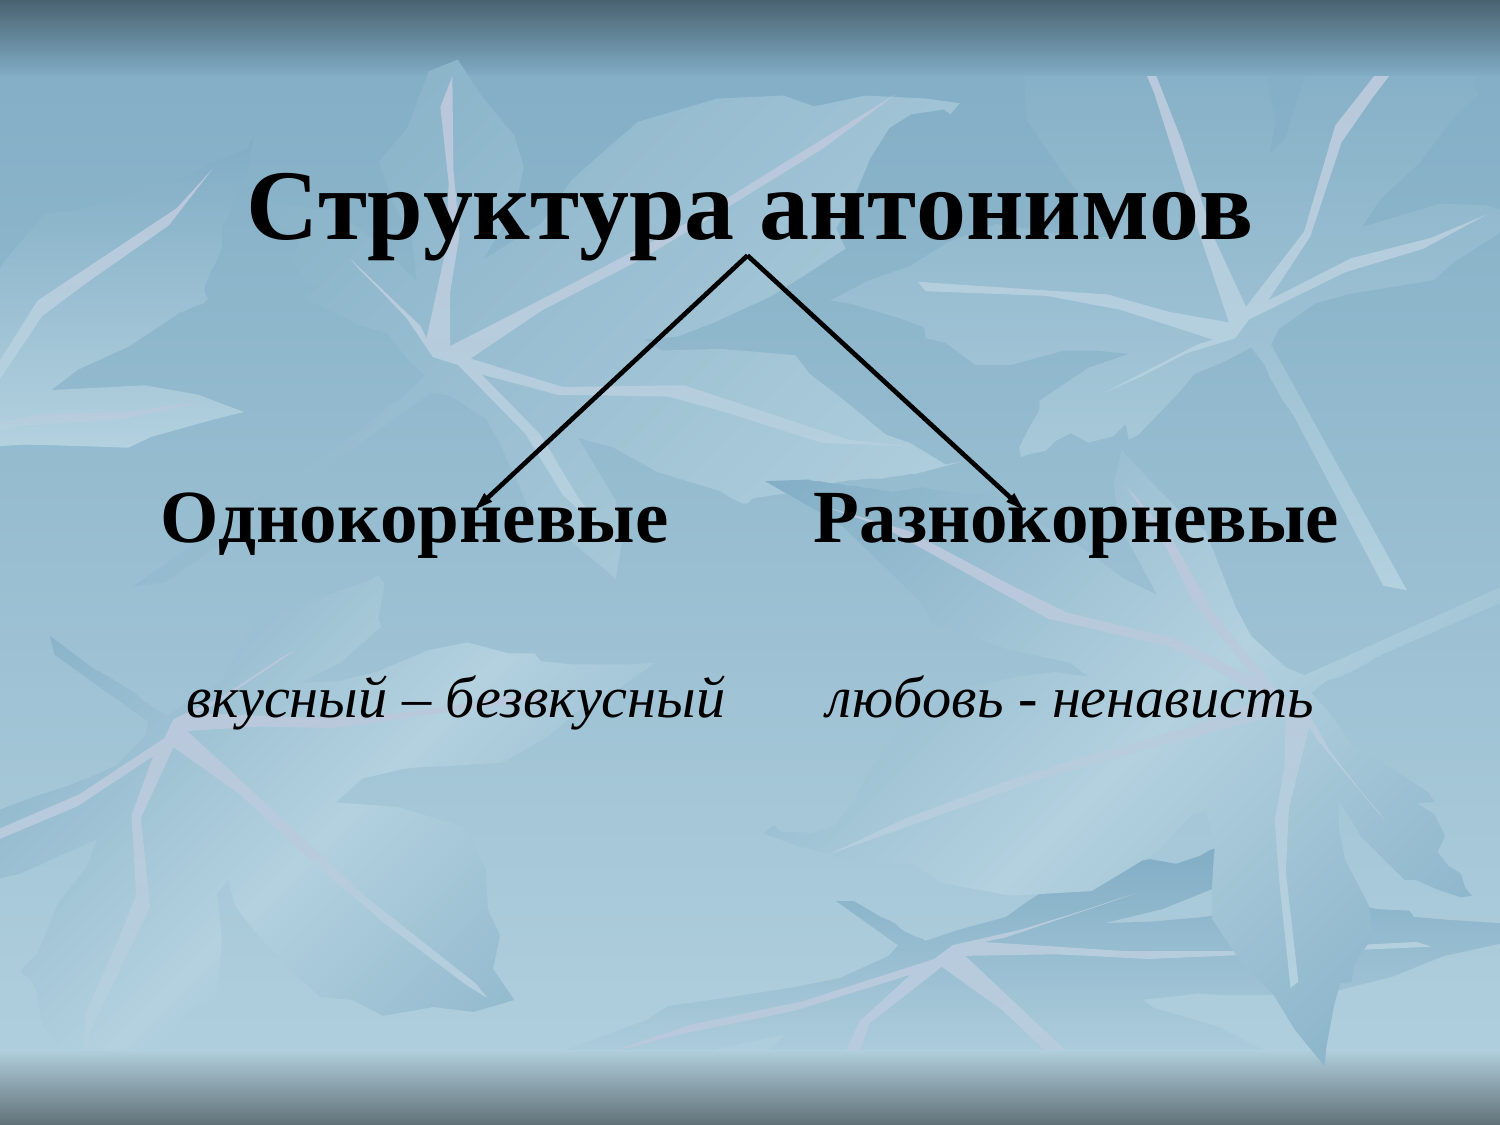

# Структура антонимов Однокорневые Разнокорневые вкусный – безвкусный любовь - ненависть